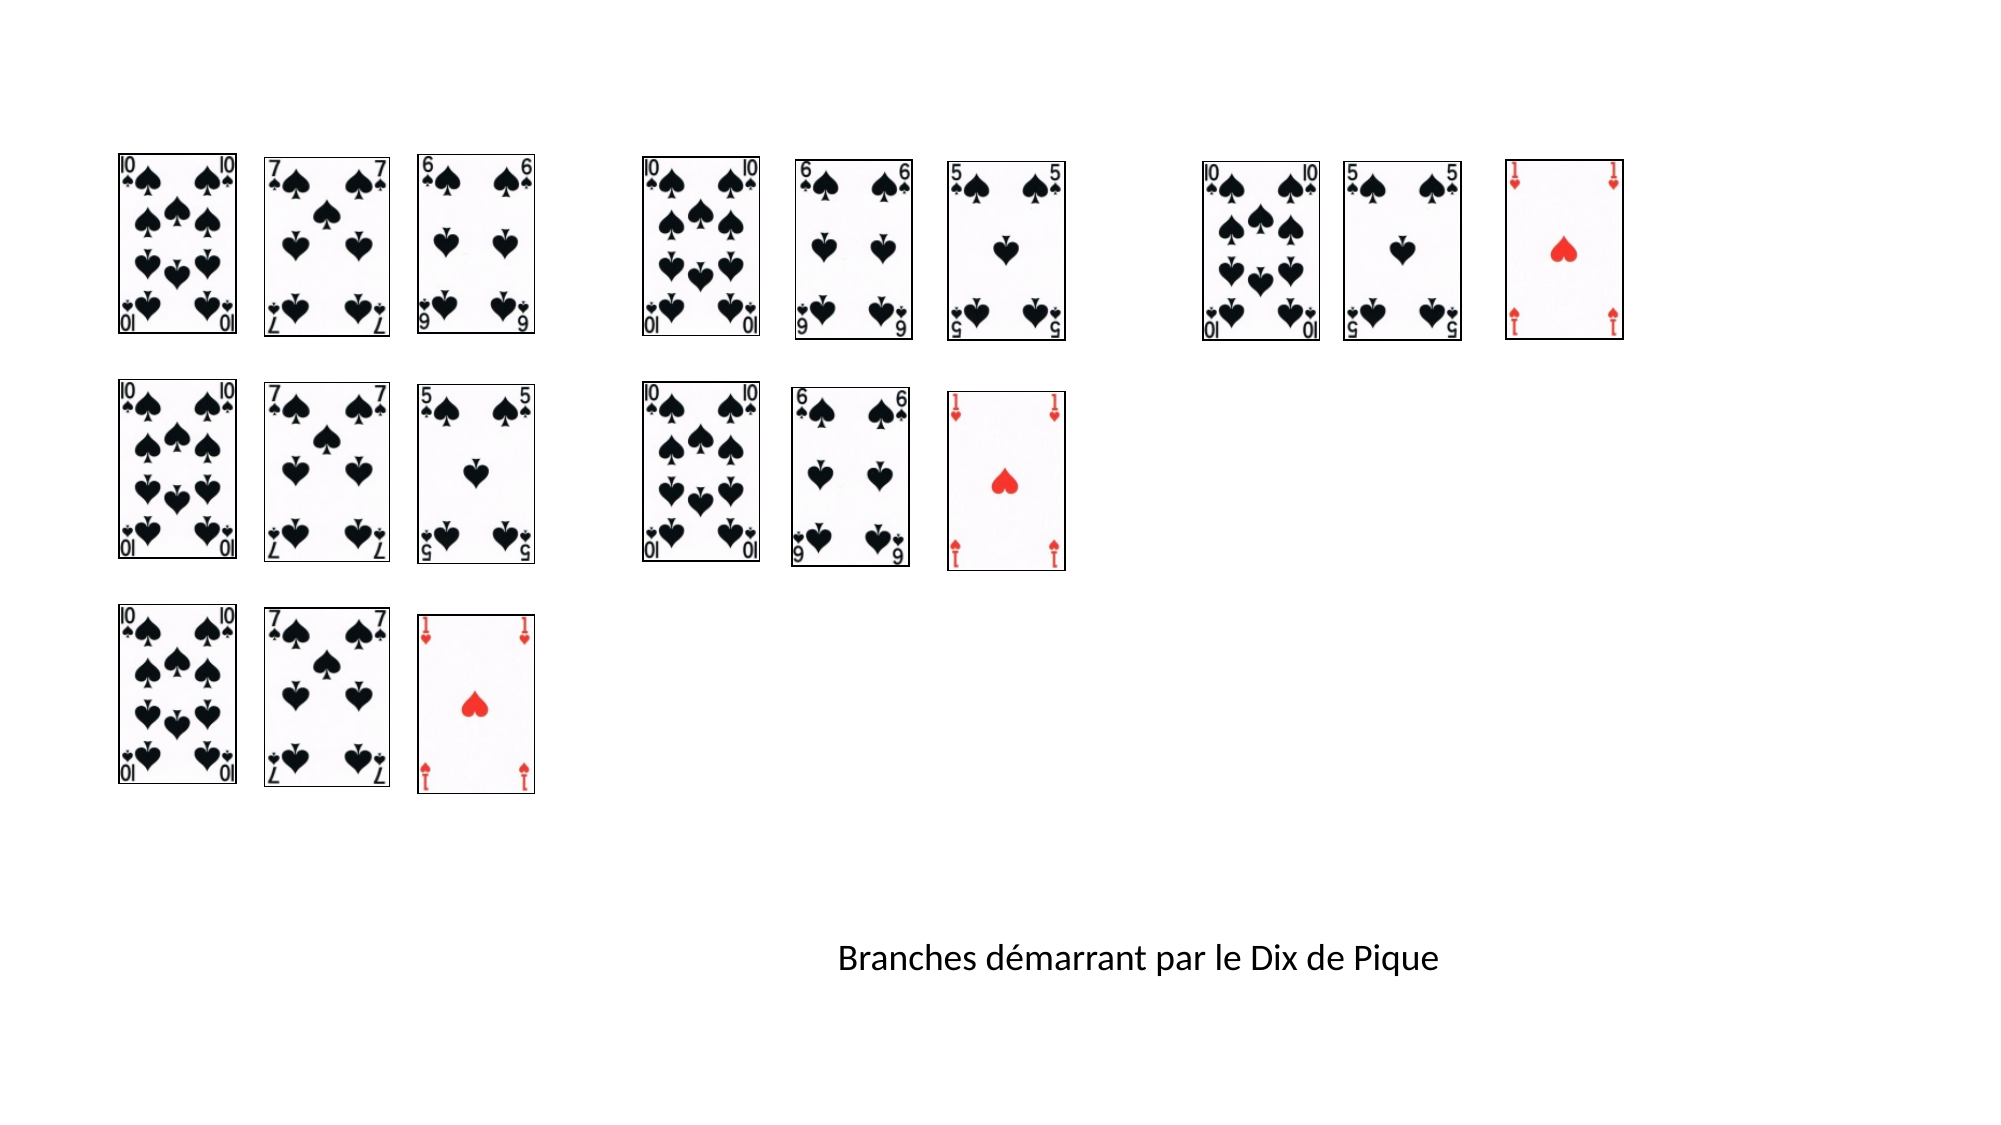

Branches démarrant par le Dix de Pique